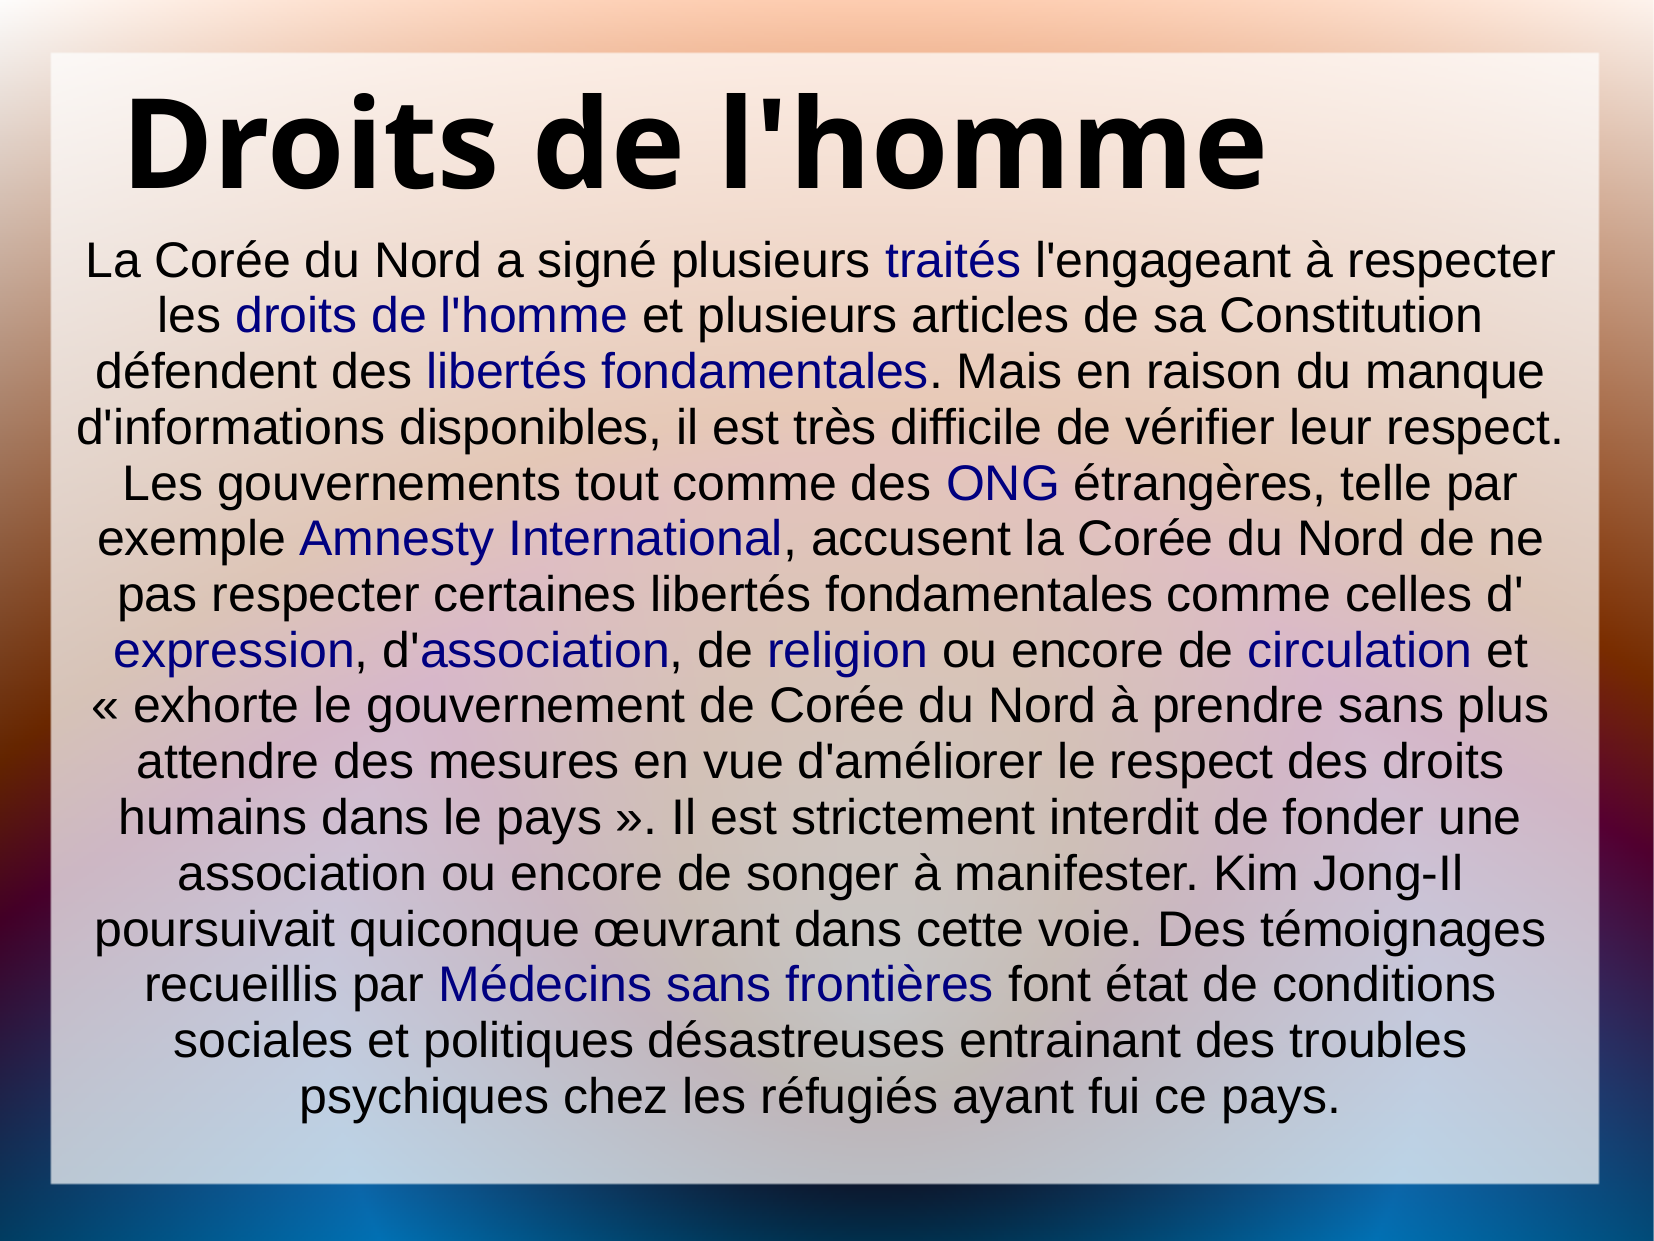

Droits de l'homme
La Corée du Nord a signé plusieurs traités l'engageant à respecter les droits de l'homme et plusieurs articles de sa Constitution défendent des libertés fondamentales. Mais en raison du manque d'informations disponibles, il est très difficile de vérifier leur respect. Les gouvernements tout comme des ONG étrangères, telle par exemple Amnesty International, accusent la Corée du Nord de ne pas respecter certaines libertés fondamentales comme celles d'expression, d'association, de religion ou encore de circulation et « exhorte le gouvernement de Corée du Nord à prendre sans plus attendre des mesures en vue d'améliorer le respect des droits humains dans le pays ». Il est strictement interdit de fonder une association ou encore de songer à manifester. Kim Jong-Il poursuivait quiconque œuvrant dans cette voie. Des témoignages recueillis par Médecins sans frontières font état de conditions sociales et politiques désastreuses entrainant des troubles psychiques chez les réfugiés ayant fui ce pays.